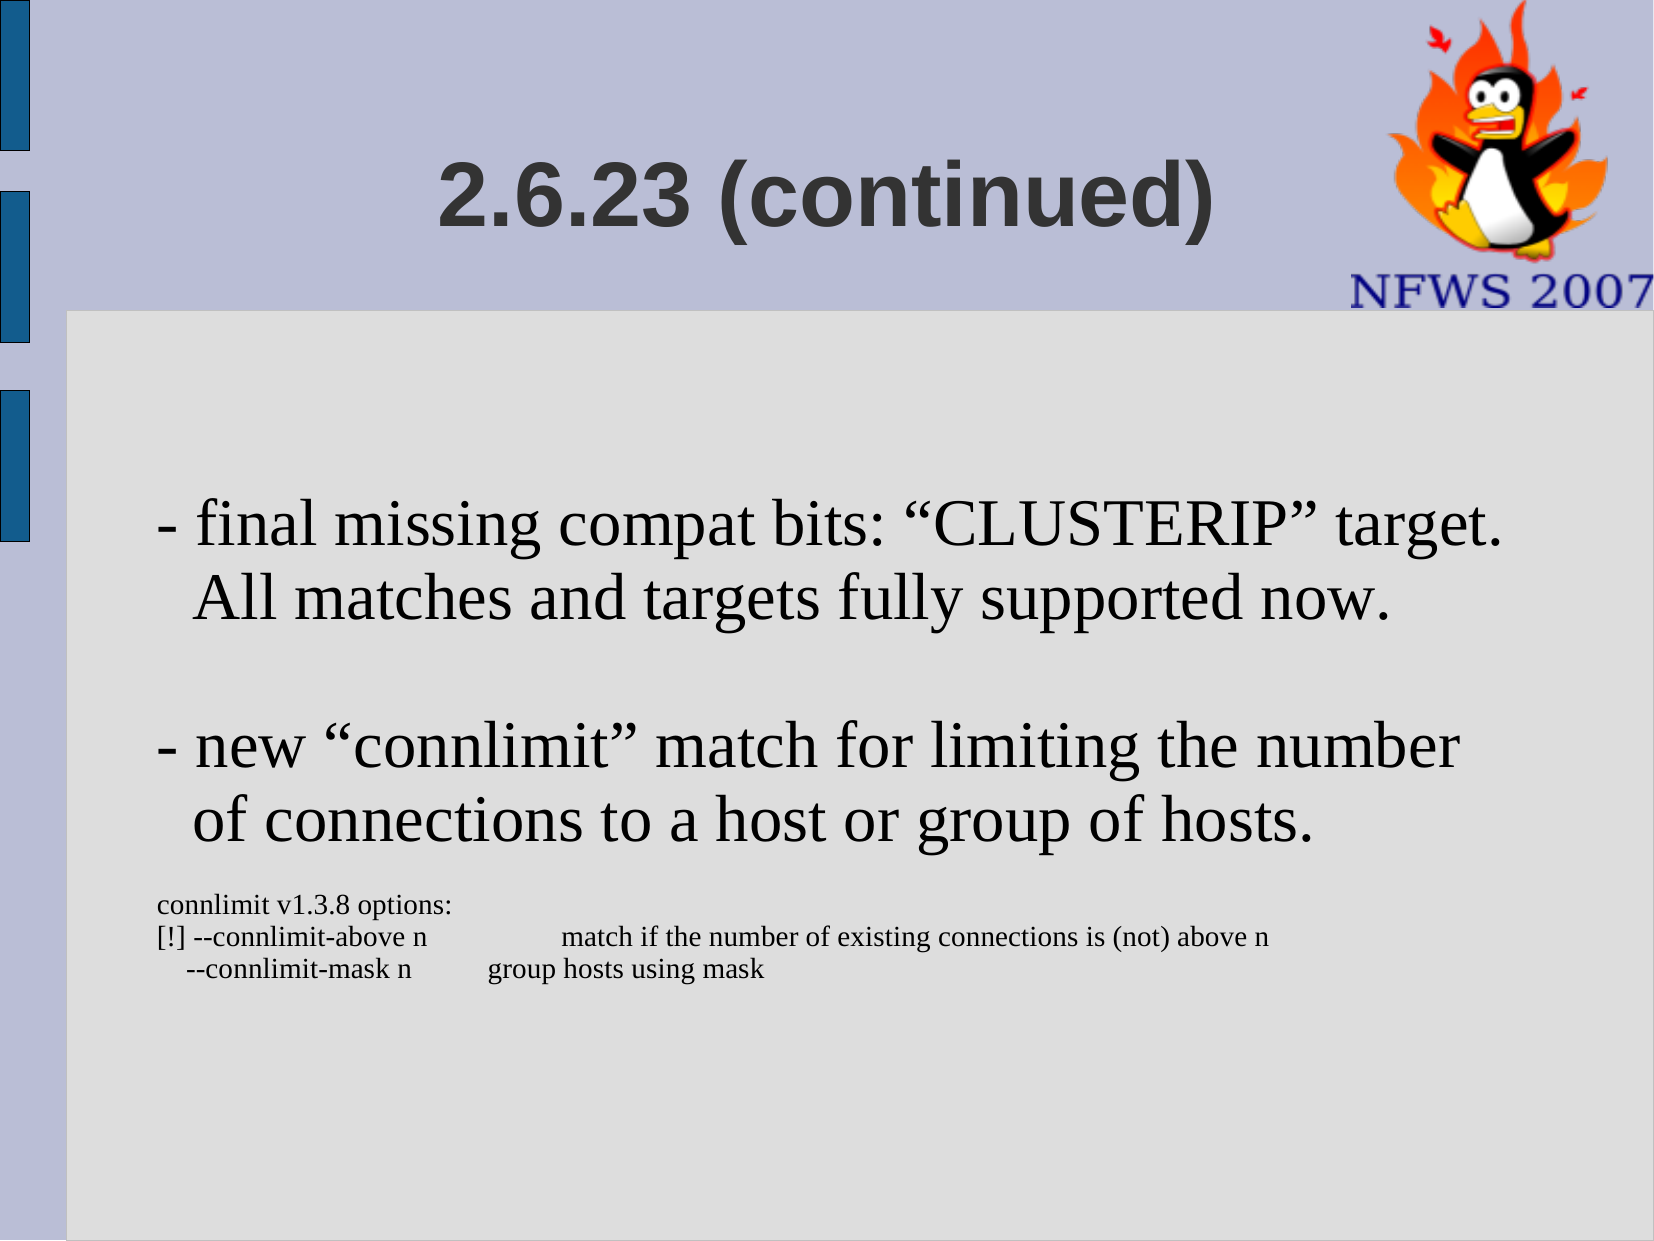

# 2.6.23 (continued)
- final missing compat bits: “CLUSTERIP” target. All matches and targets fully supported now.
- new “connlimit” match for limiting the number of connections to a host or group of hosts.
connlimit v1.3.8 options:
[!] --connlimit-above n		match if the number of existing connections is (not) above n
 --connlimit-mask n		group hosts using mask